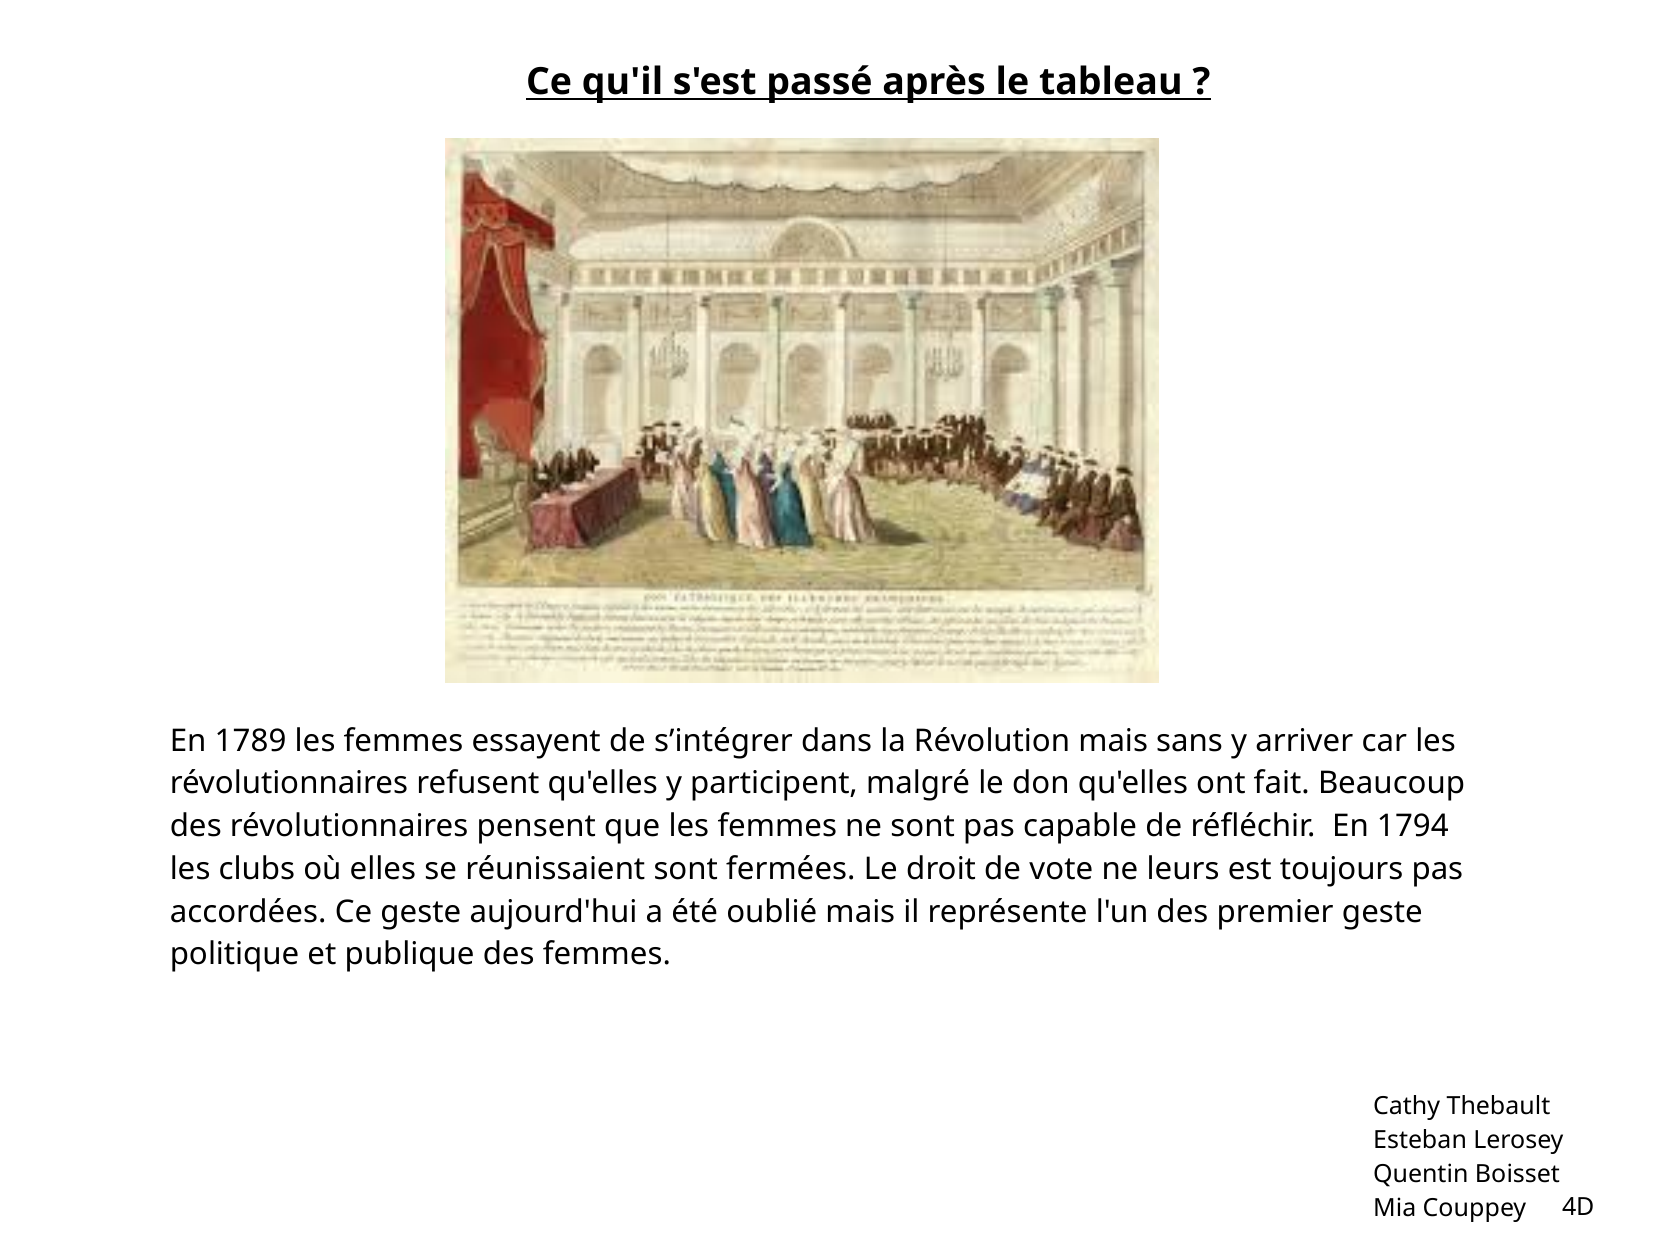

Ce qu'il s'est passé après le tableau ?
En 1789 les femmes essayent de s’intégrer dans la Révolution mais sans y arriver car les révolutionnaires refusent qu'elles y participent, malgré le don qu'elles ont fait. Beaucoup des révolutionnaires pensent que les femmes ne sont pas capable de réfléchir. En 1794 les clubs où elles se réunissaient sont fermées. Le droit de vote ne leurs est toujours pas accordées. Ce geste aujourd'hui a été oublié mais il représente l'un des premier geste politique et publique des femmes.
Cathy Thebault
Esteban Lerosey
Quentin Boisset
Mia Couppey
4D